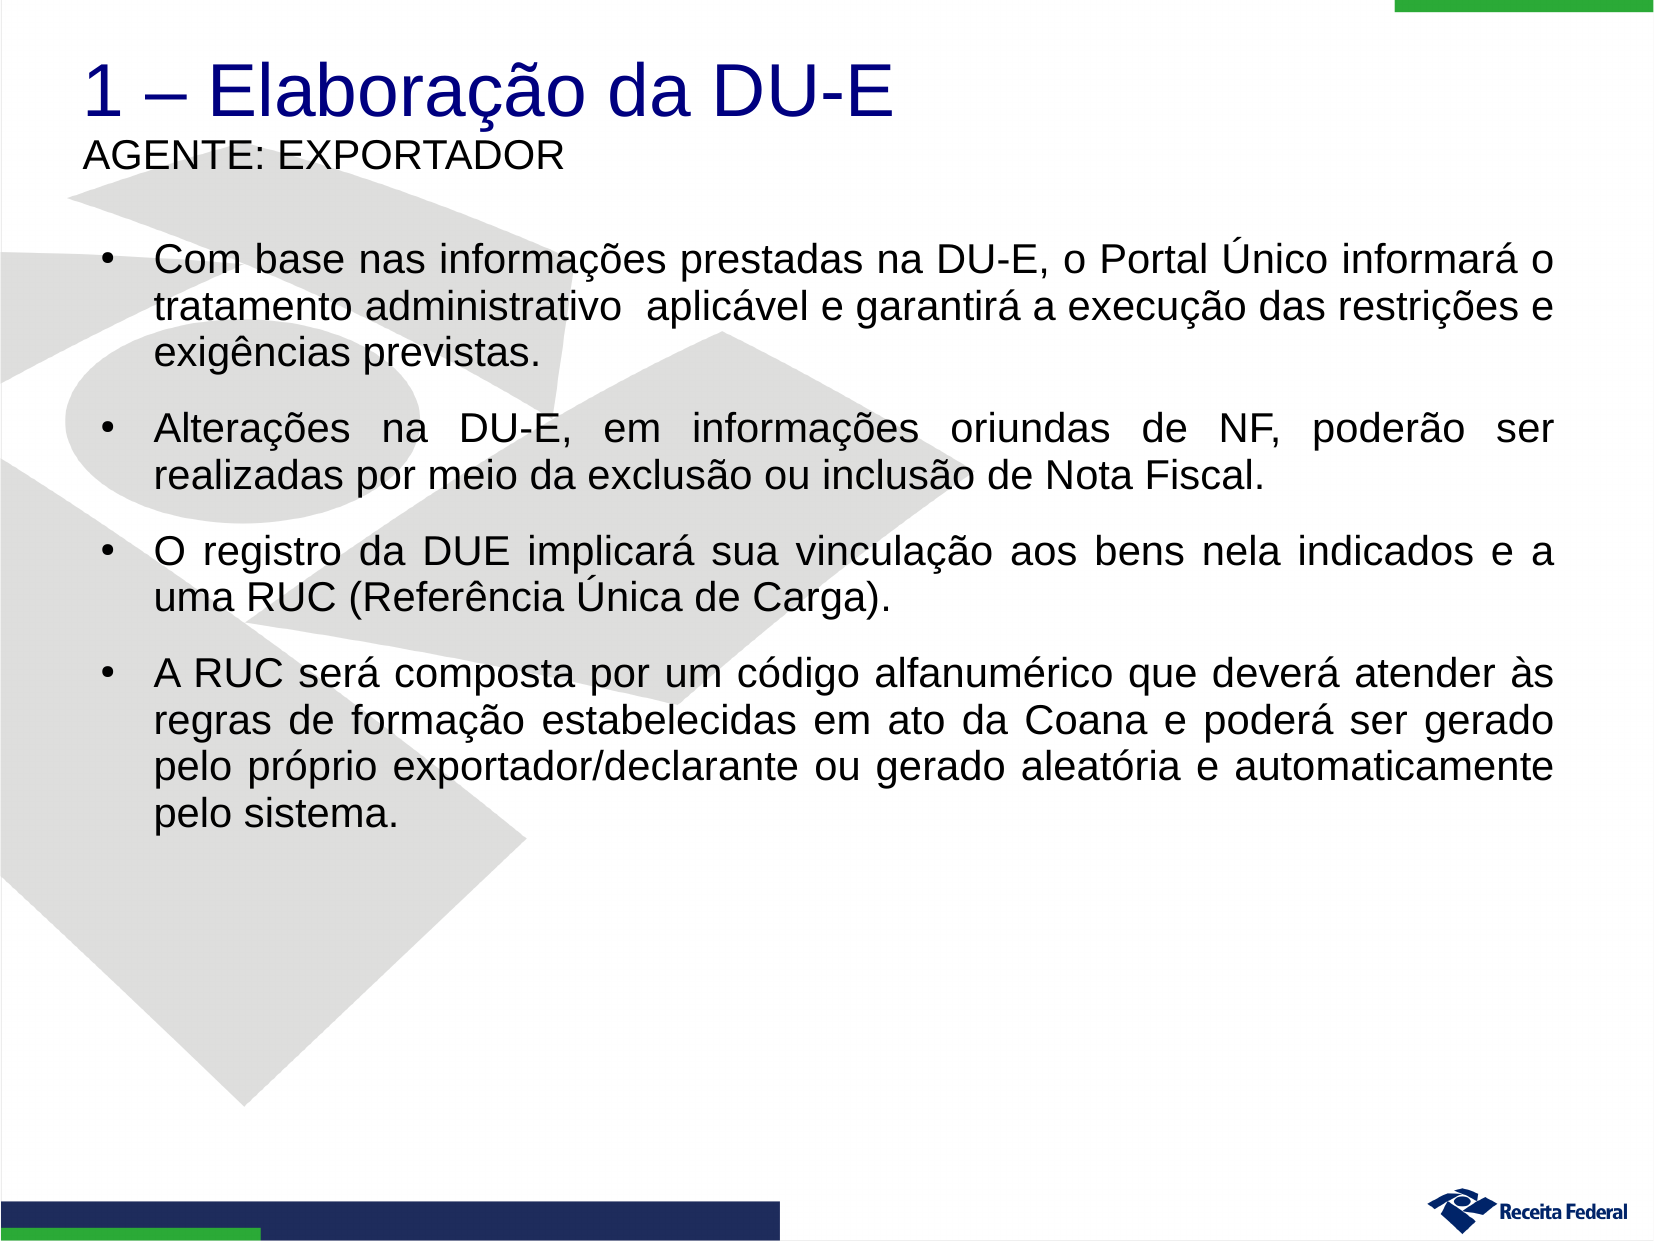

1 – Elaboração da DU-E
AGENTE: EXPORTADOR
#
Com base nas informações prestadas na DU-E, o Portal Único informará o tratamento administrativo aplicável e garantirá a execução das restrições e exigências previstas.
Alterações na DU-E, em informações oriundas de NF, poderão ser realizadas por meio da exclusão ou inclusão de Nota Fiscal.
O registro da DUE implicará sua vinculação aos bens nela indicados e a uma RUC (Referência Única de Carga).
A RUC será composta por um código alfanumérico que deverá atender às regras de formação estabelecidas em ato da Coana e poderá ser gerado pelo próprio exportador/declarante ou gerado aleatória e automaticamente pelo sistema.